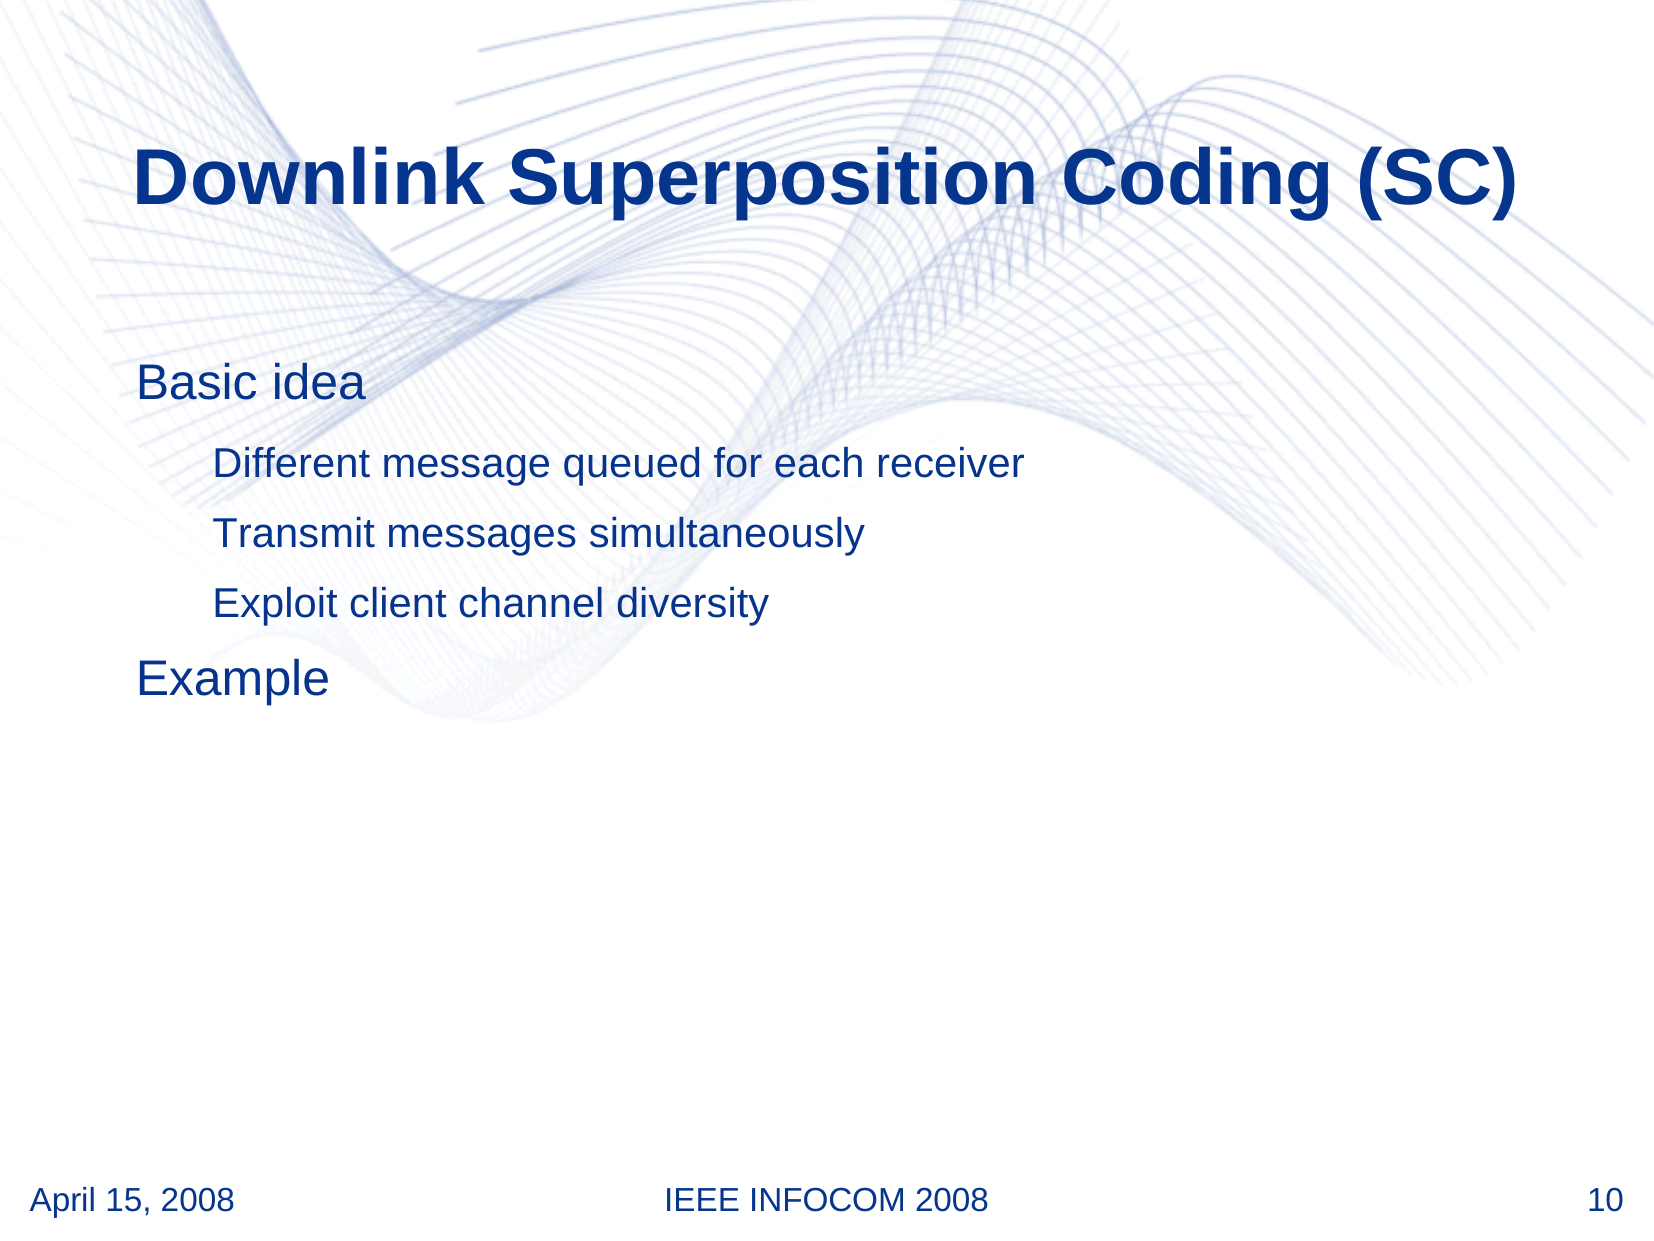

# Downlink Superposition Coding (SC)
Basic idea
Different message queued for each receiver
Transmit messages simultaneously
Exploit client channel diversity
Example
April 15, 2008
IEEE INFOCOM 2008
10